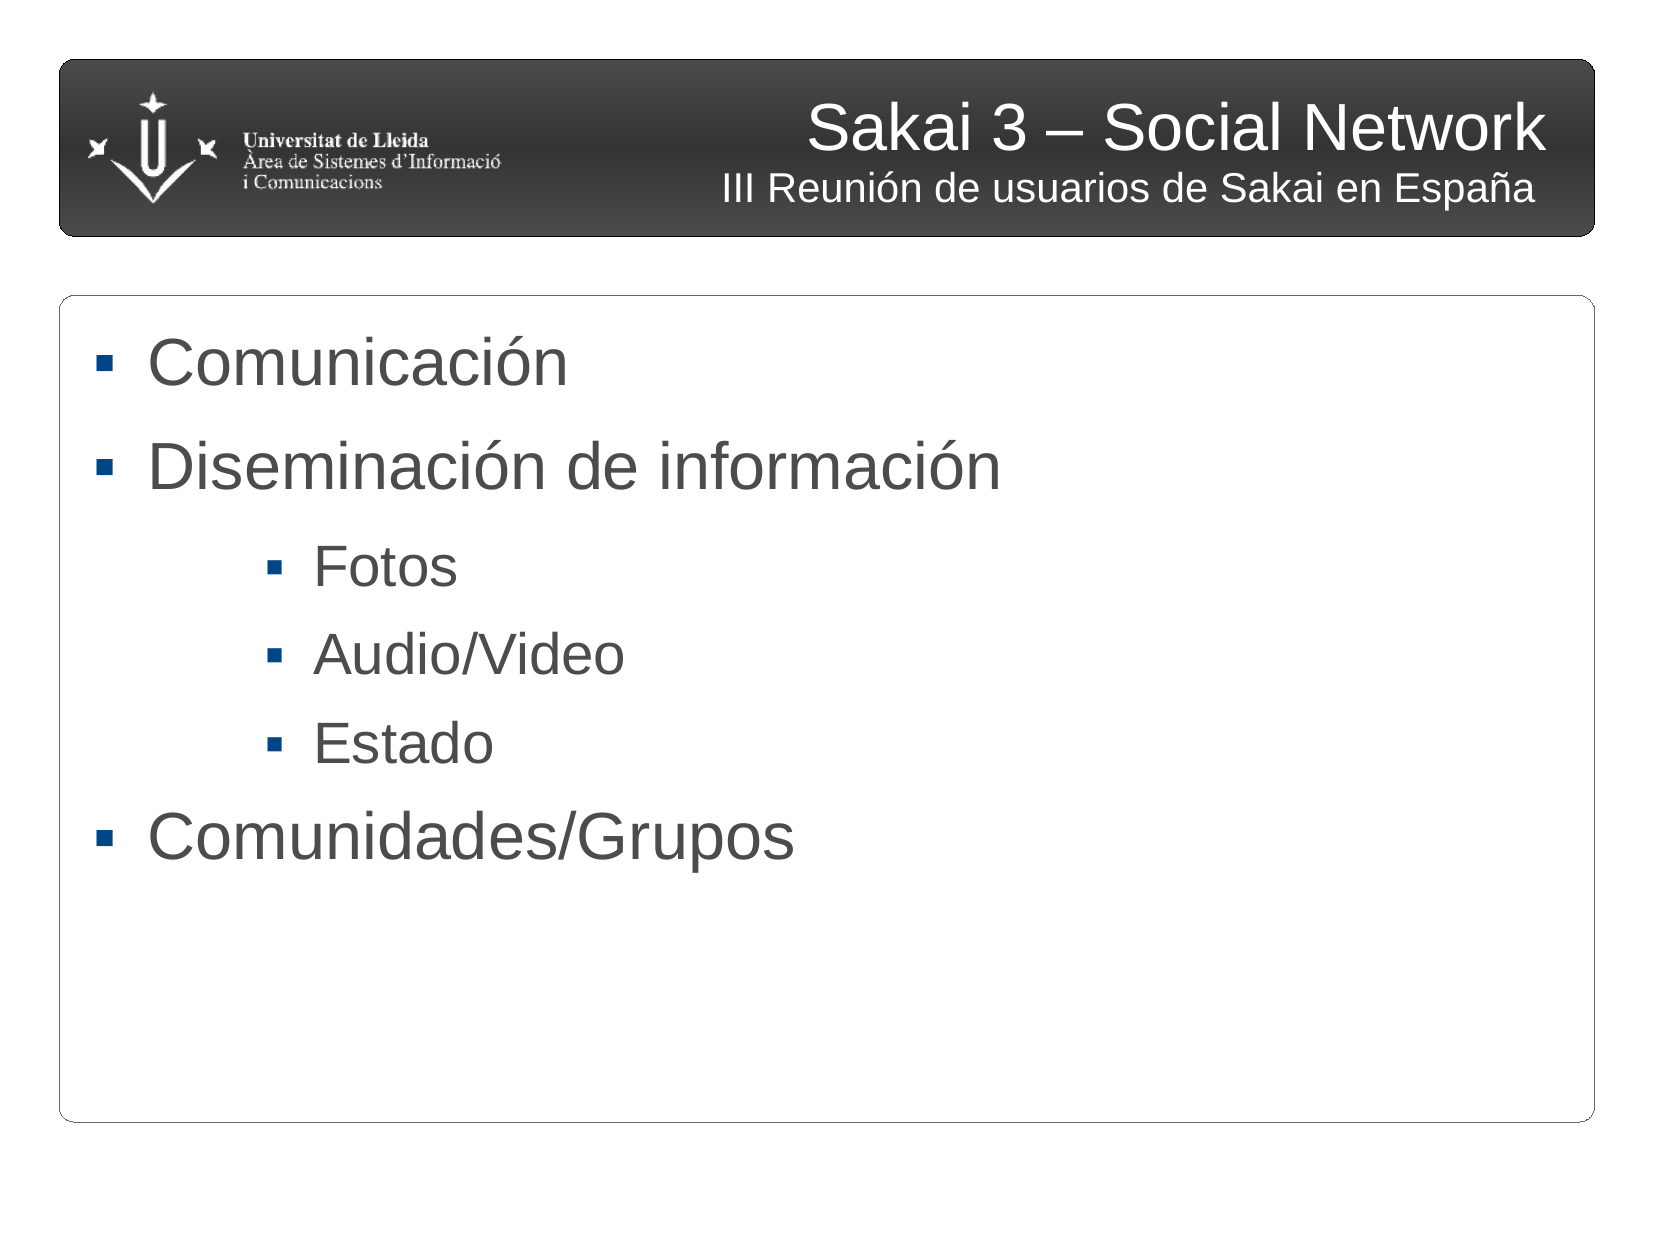

# Sakai 3 – Social Network III Reunión de usuarios de Sakai en España
Comunicación
Diseminación de información
Fotos
Audio/Video
Estado
Comunidades/Grupos